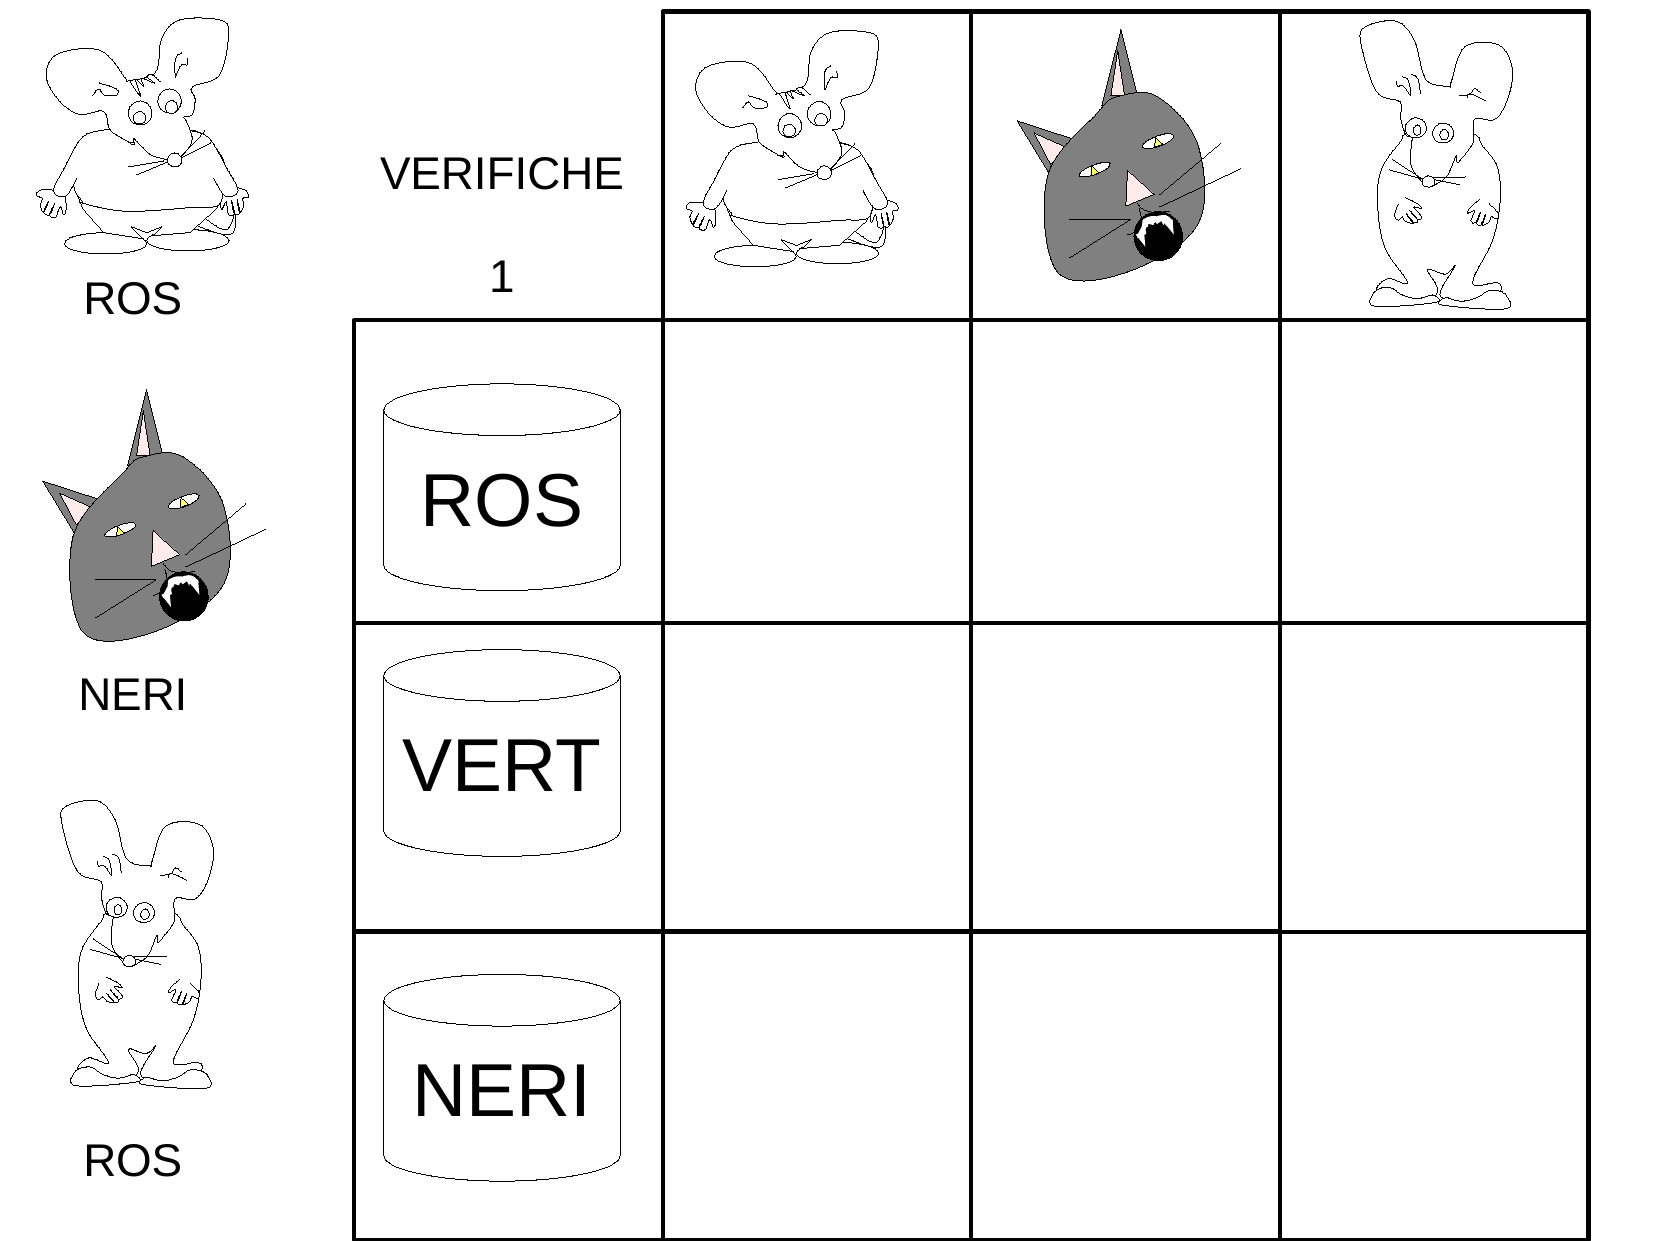

VERIFICHE
1
ROS
ROS
VERT
NERI
NERI
ROS